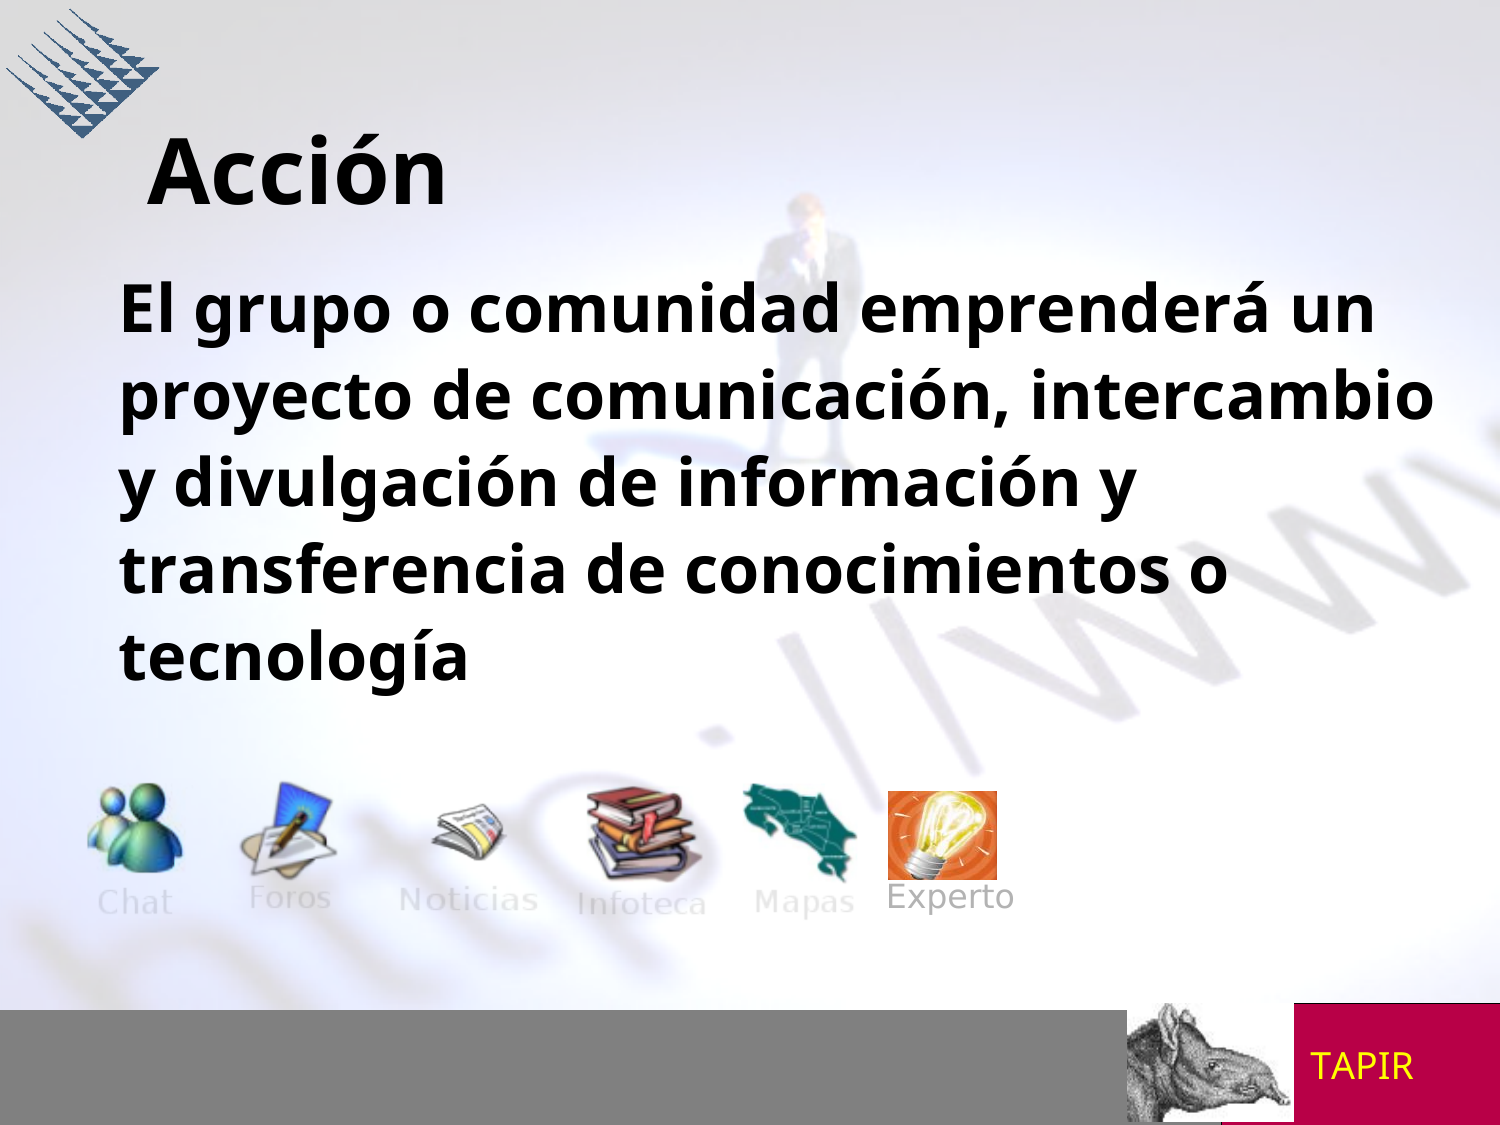

# Acción
El grupo o comunidad emprenderá un proyecto de comunicación, intercambio y divulgación de información y transferencia de conocimientos o tecnología
Experto
TAPIR